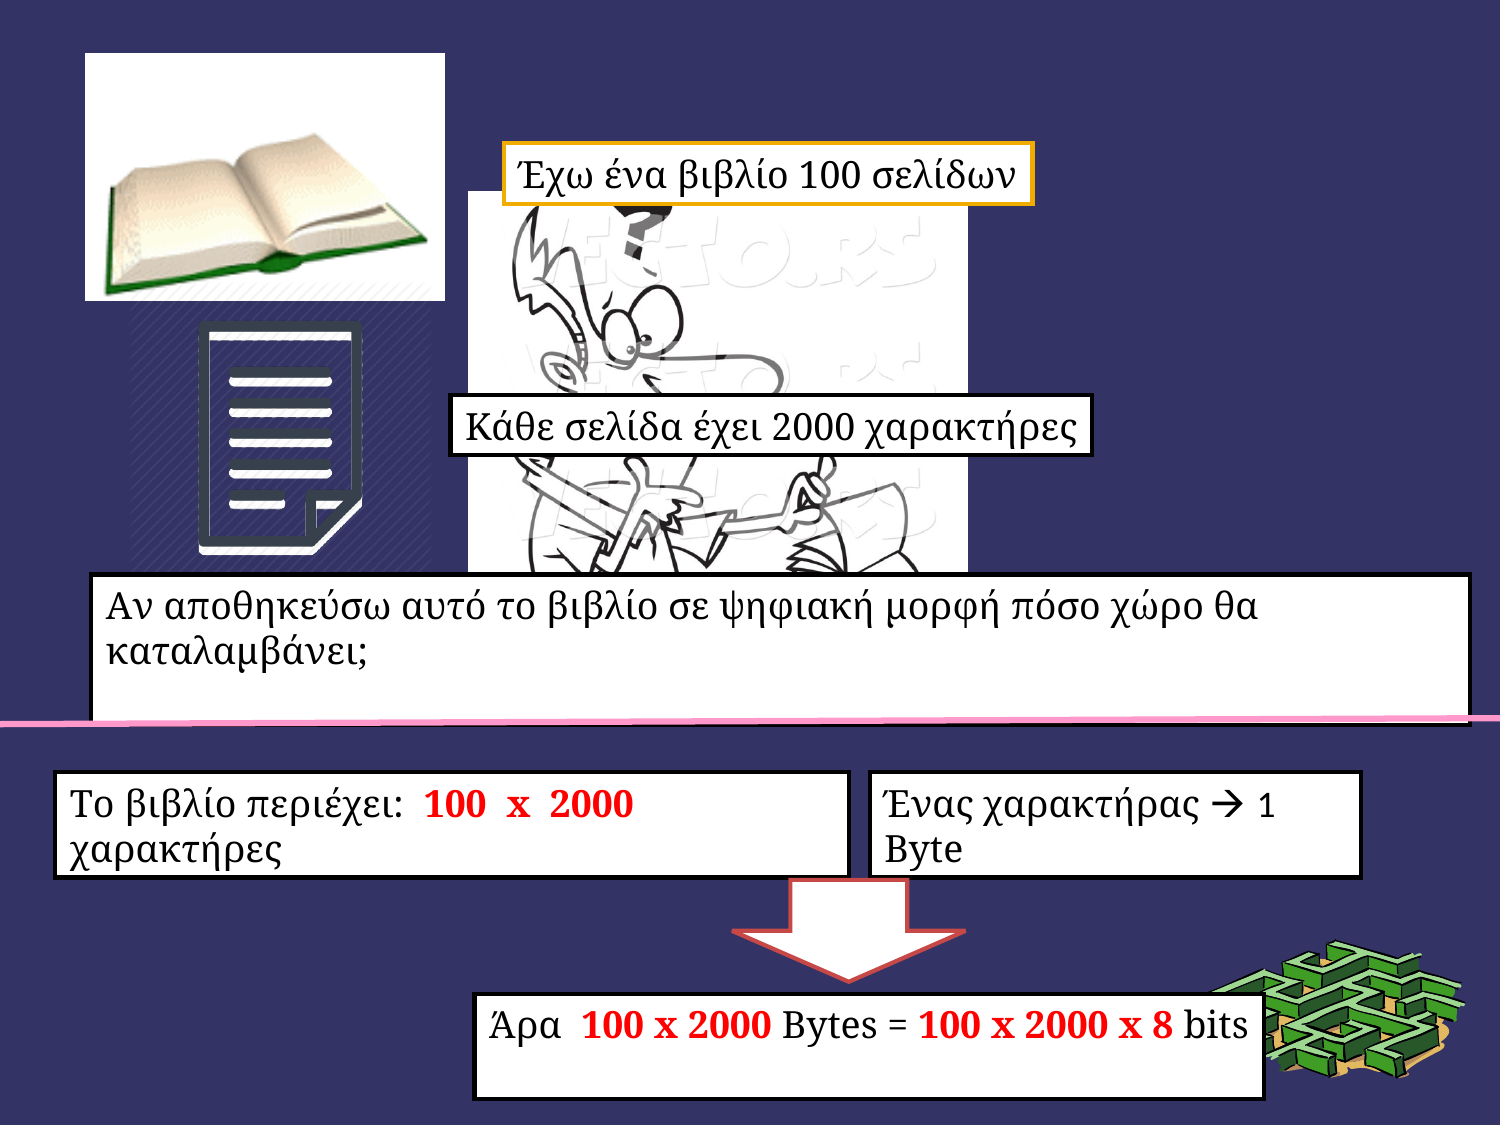

Έχω ένα βιβλίο 100 σελίδων
Κάθε σελίδα έχει 2000 χαρακτήρες
Αν αποθηκεύσω αυτό το βιβλίο σε ψηφιακή μορφή πόσο χώρο θα καταλαμβάνει;
Το βιβλίο περιέχει: 100 x 2000 χαρακτήρες
Ένας χαρακτήρας  1 Byte
Άρα 100 x 2000 Bytes = 100 x 2000 x 8 bits